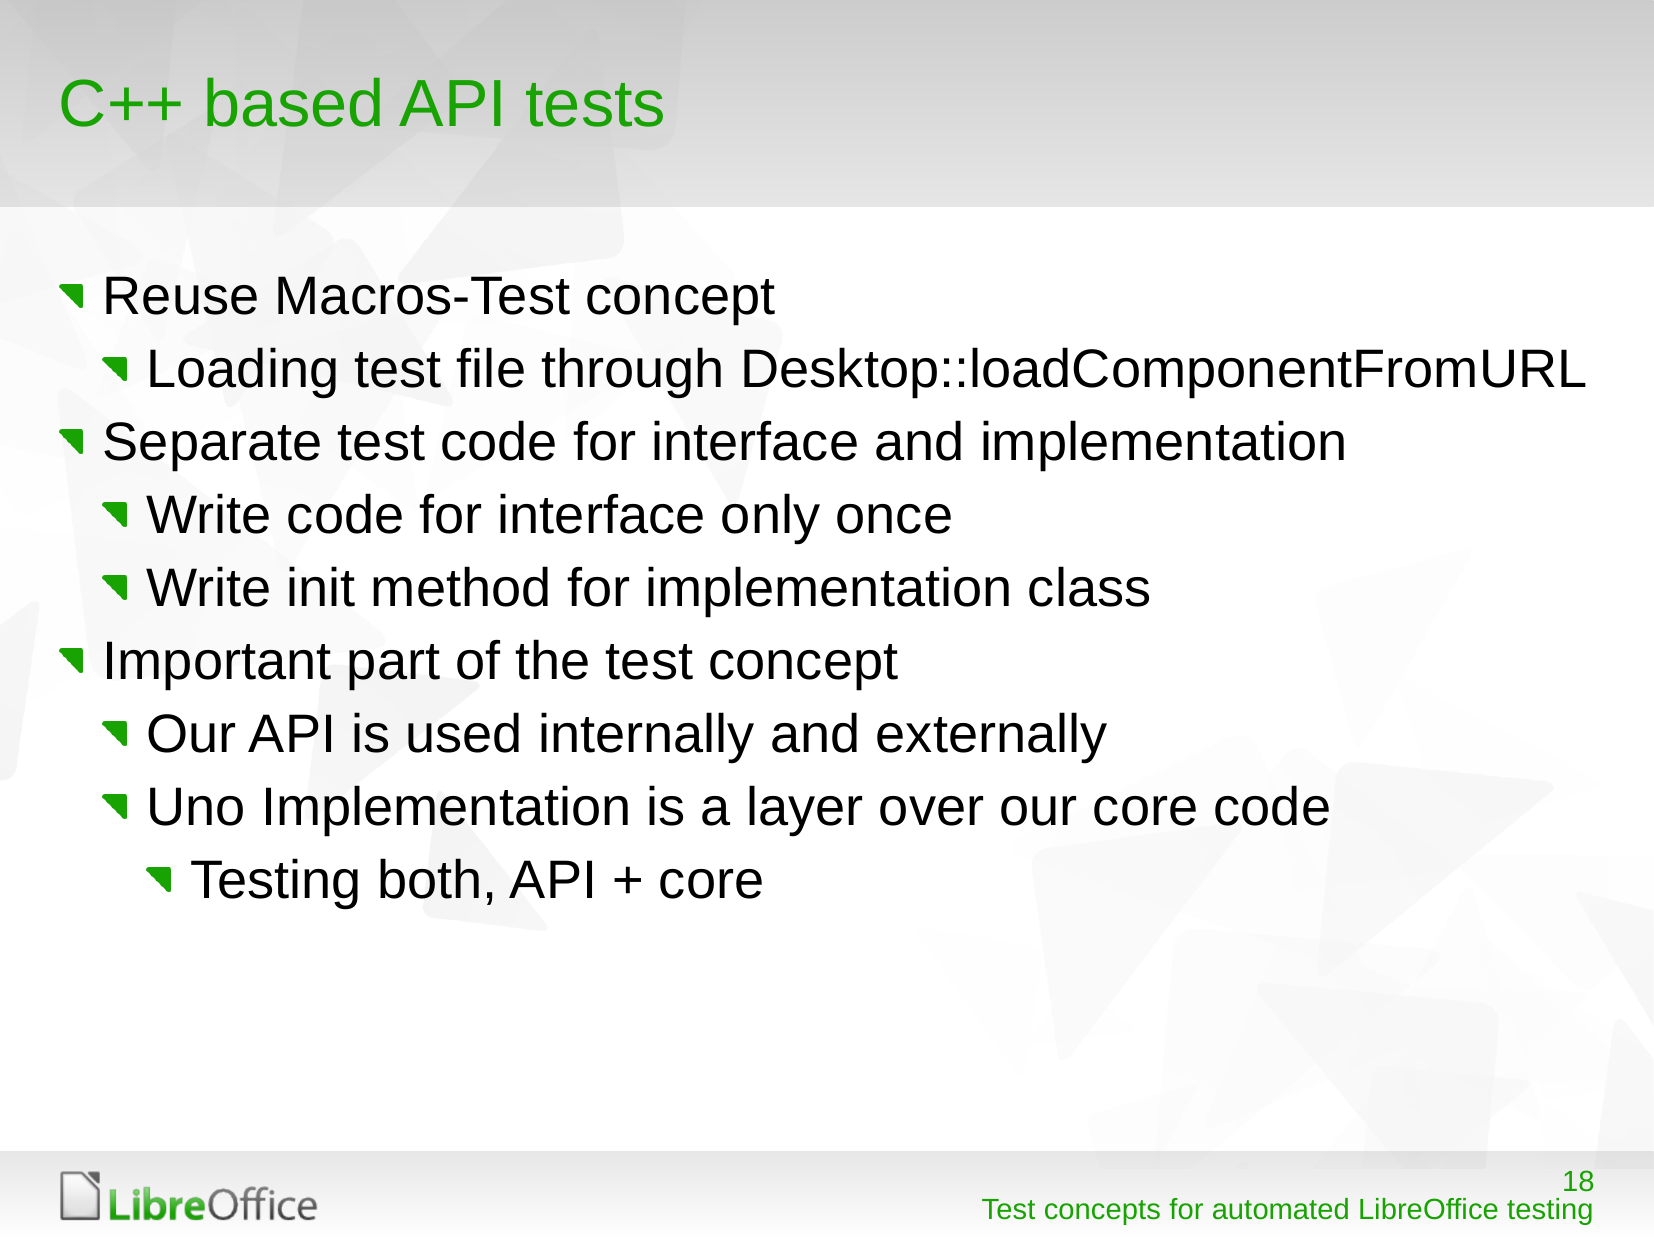

# C++ based API tests
Reuse Macros-Test concept
Loading test file through Desktop::loadComponentFromURL
Separate test code for interface and implementation
Write code for interface only once
Write init method for implementation class
Important part of the test concept
Our API is used internally and externally
Uno Implementation is a layer over our core code
Testing both, API + core
18
Test concepts for automated LibreOffice testing